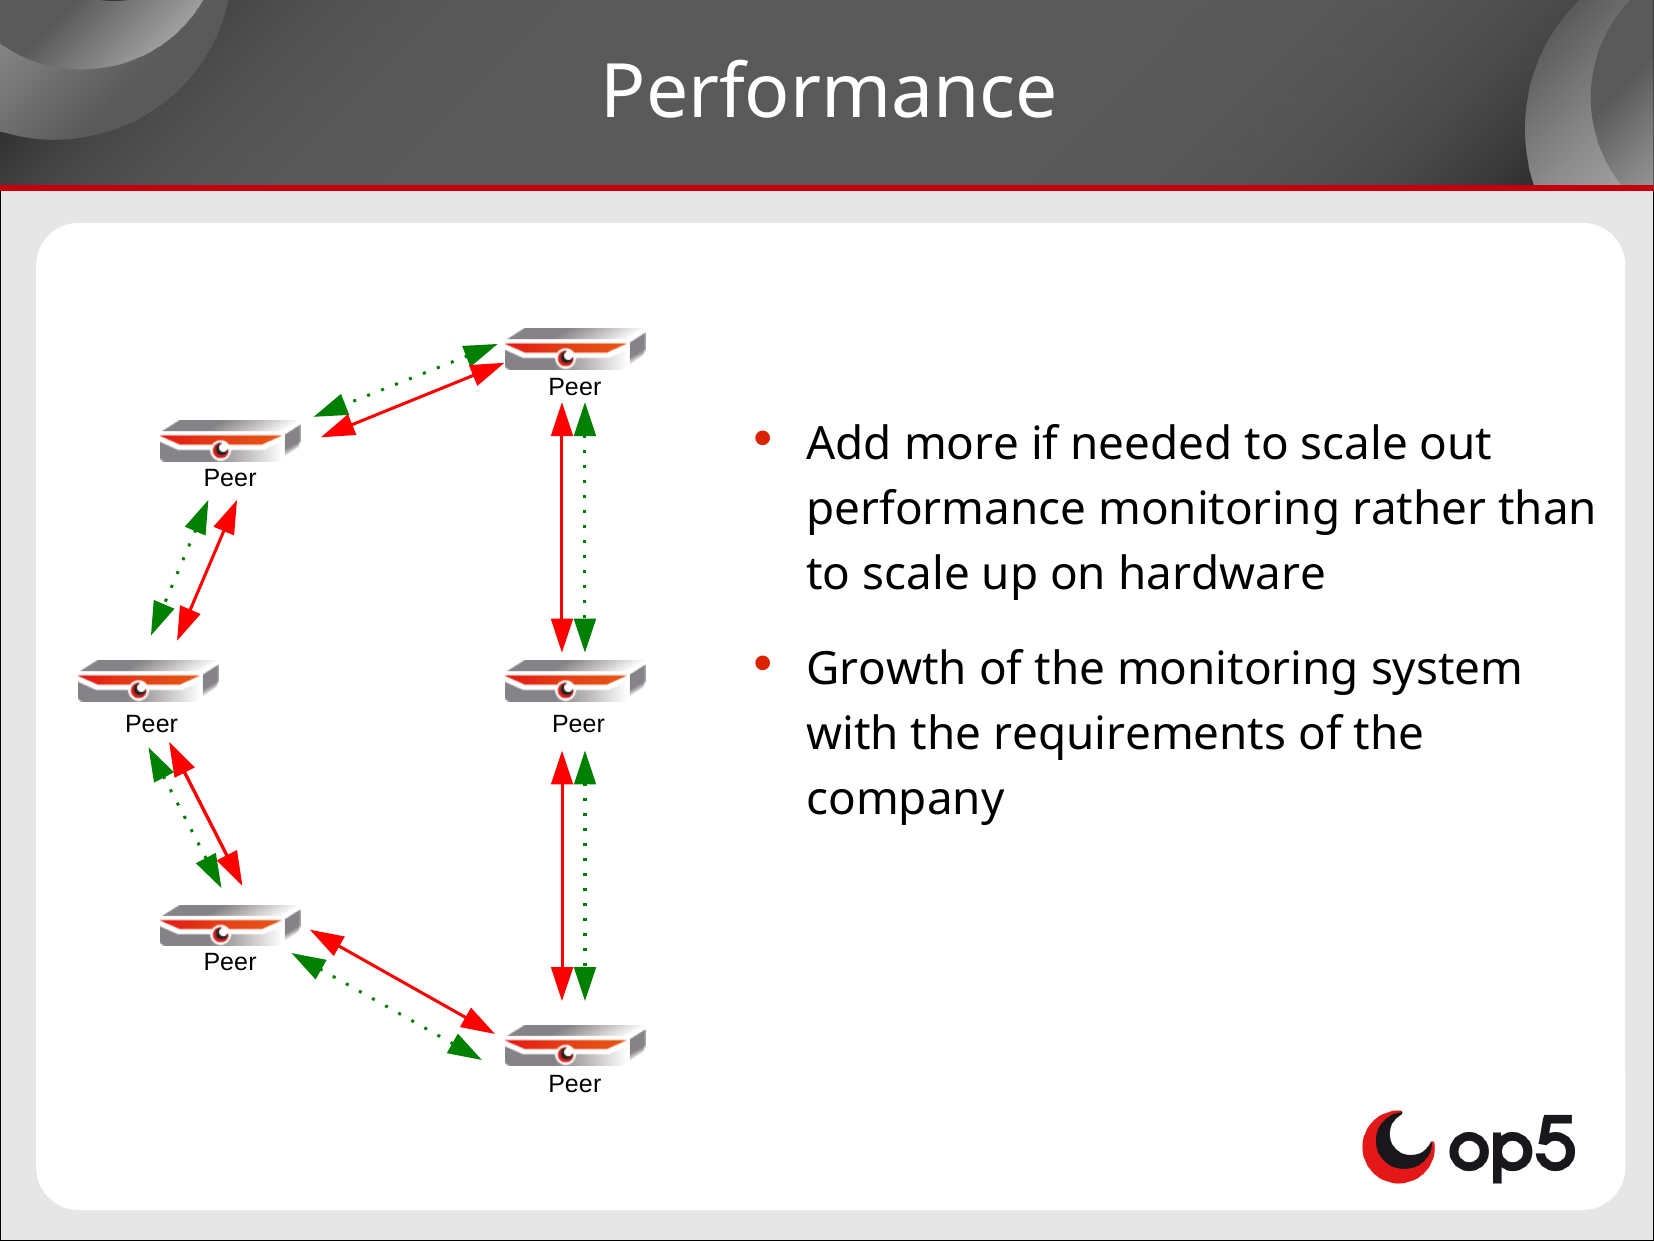

# Performance
Peer
Add more if needed to scale out performance monitoring rather than to scale up on hardware
Growth of the monitoring system with the requirements of the company
Peer
Peer
Peer
Peer
Peer